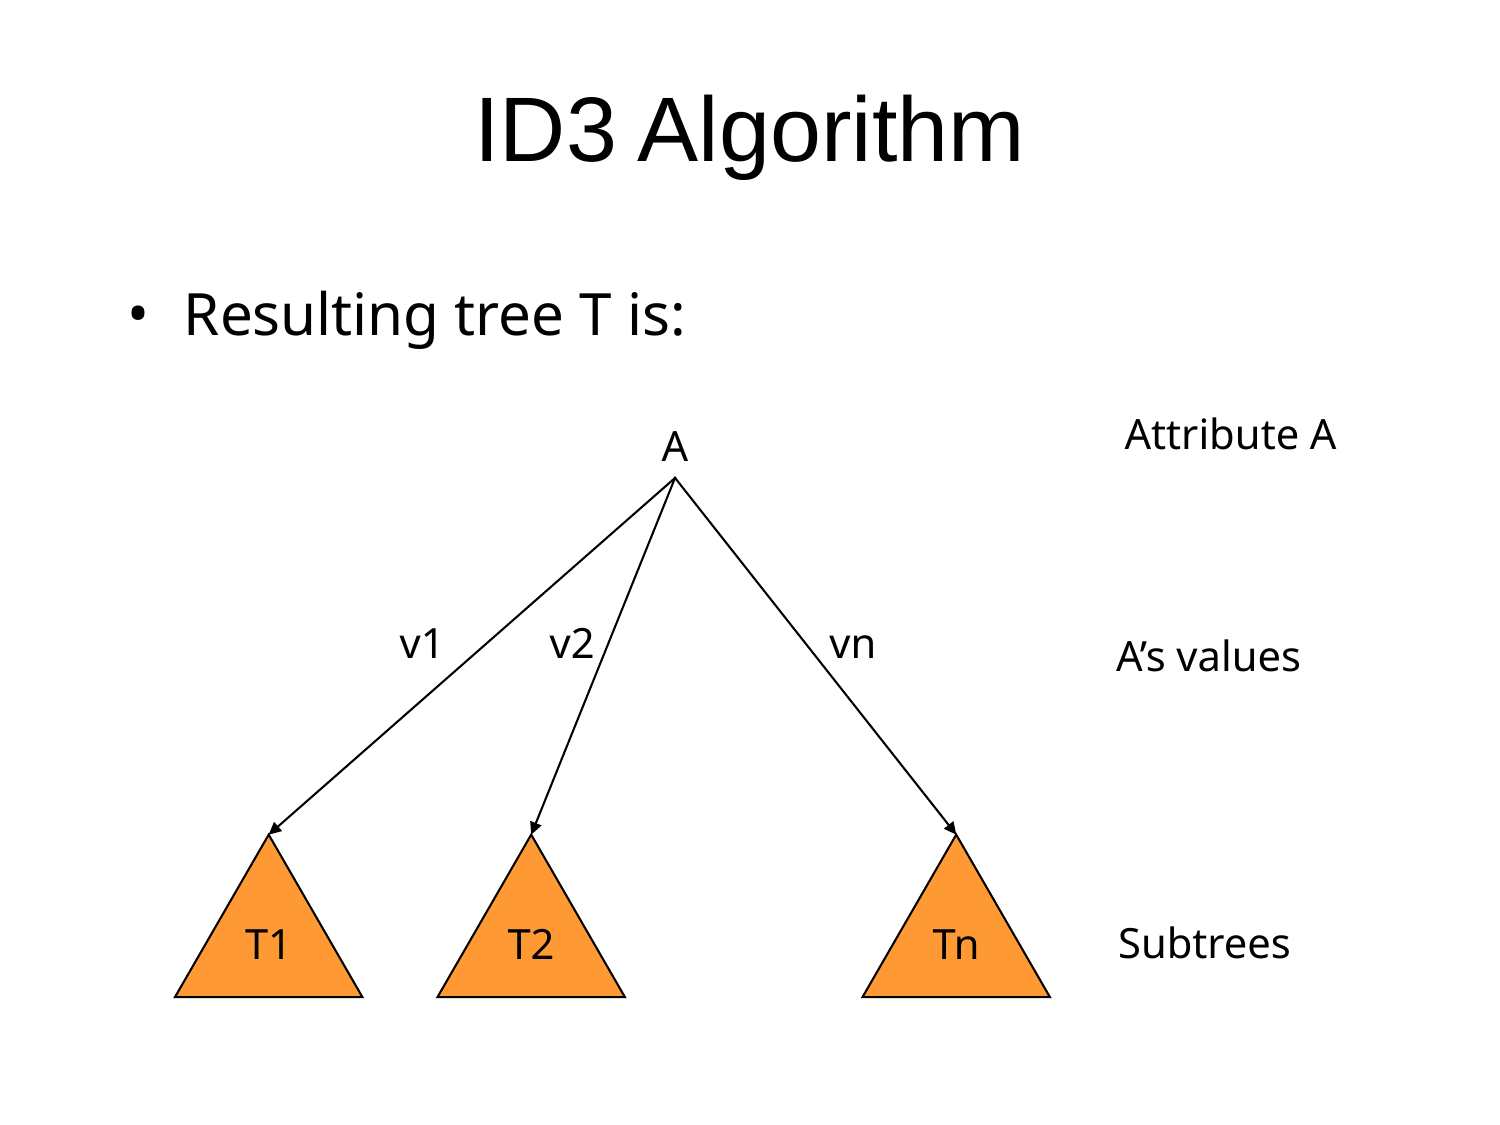

# ID3 Algorithm
Resulting tree T is:
Attribute A
A
v1
v2
vn
A’s values
T1
T2
Tn
Subtrees